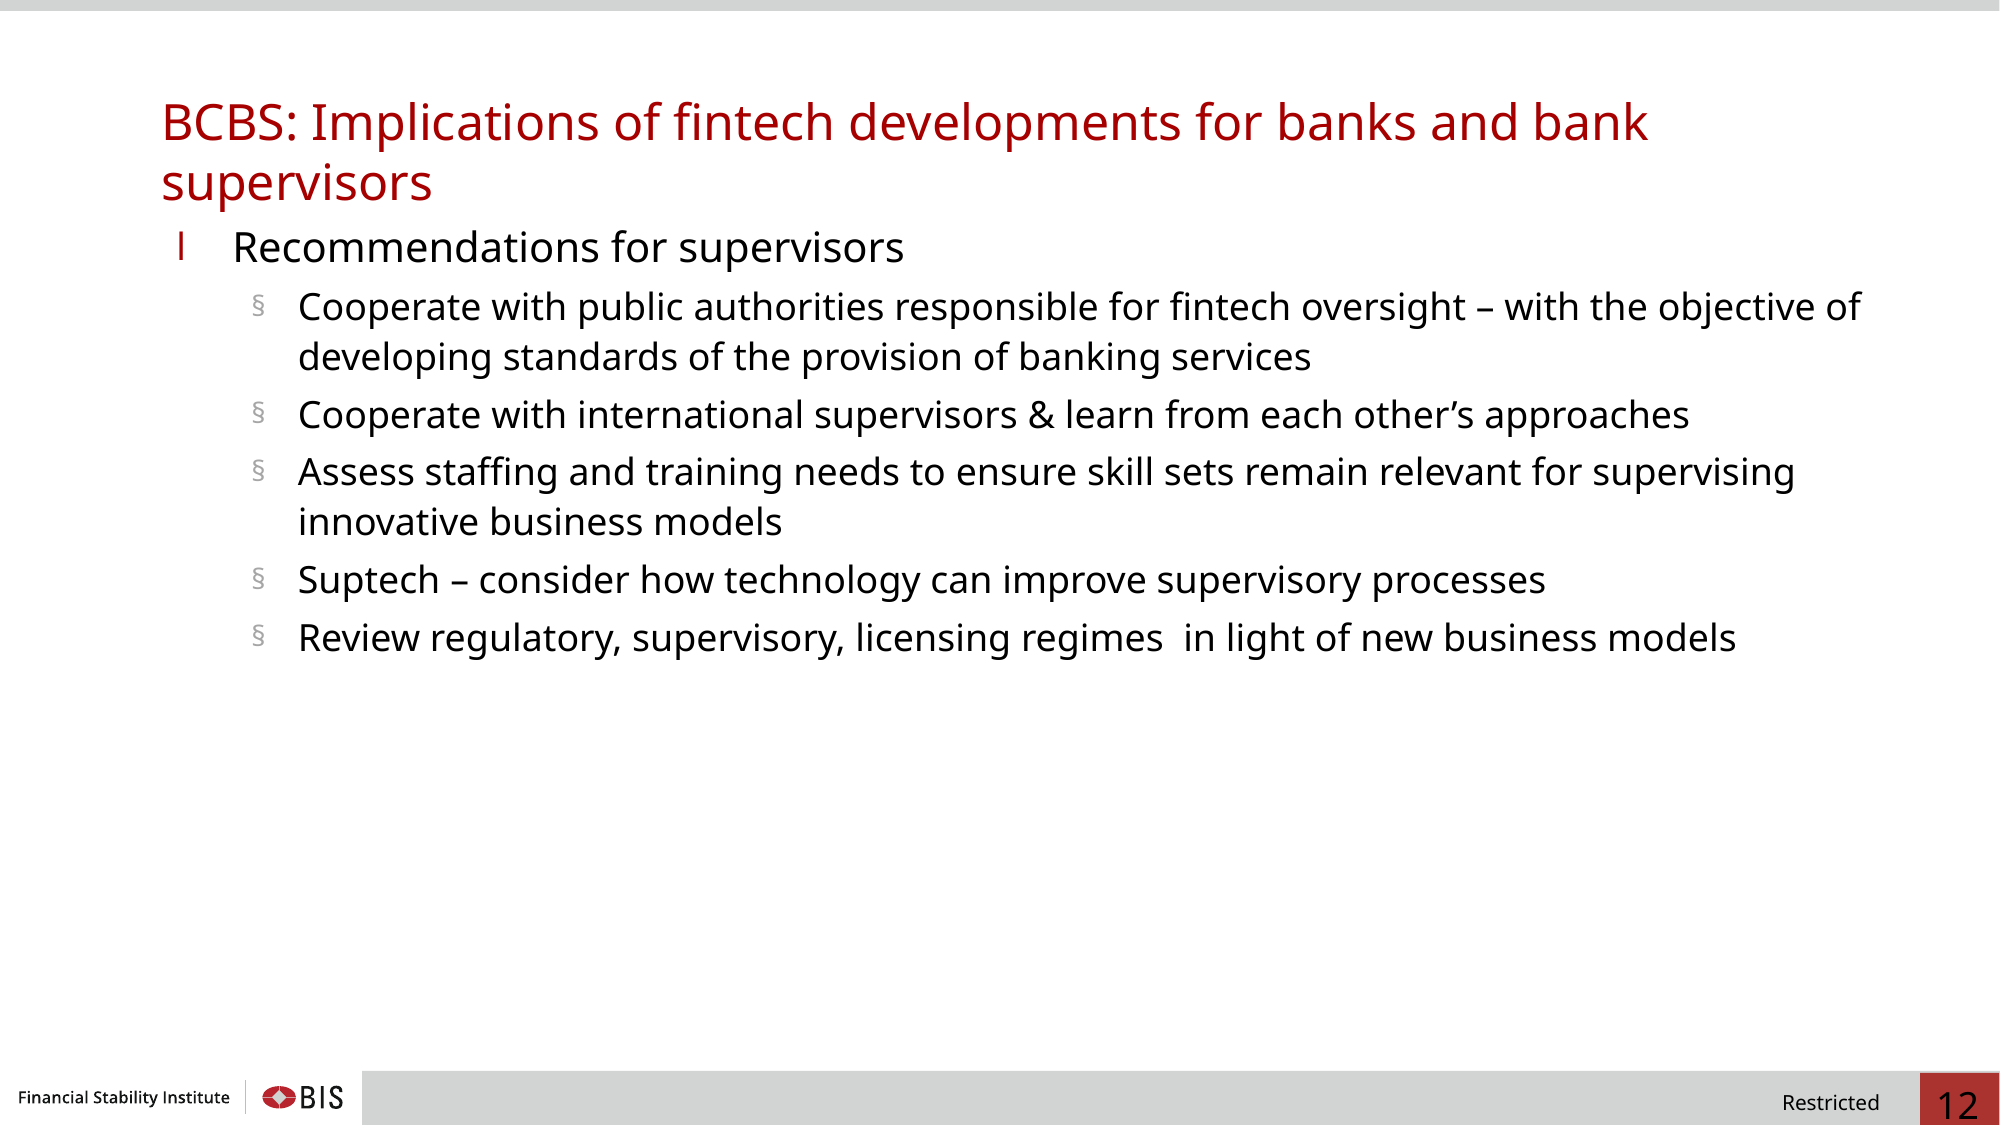

# BCBS: Implications of fintech developments for banks and bank supervisors
Recommendations for supervisors
Cooperate with public authorities responsible for fintech oversight – with the objective of developing standards of the provision of banking services
Cooperate with international supervisors & learn from each other’s approaches
Assess staffing and training needs to ensure skill sets remain relevant for supervising innovative business models
Suptech – consider how technology can improve supervisory processes
Review regulatory, supervisory, licensing regimes in light of new business models